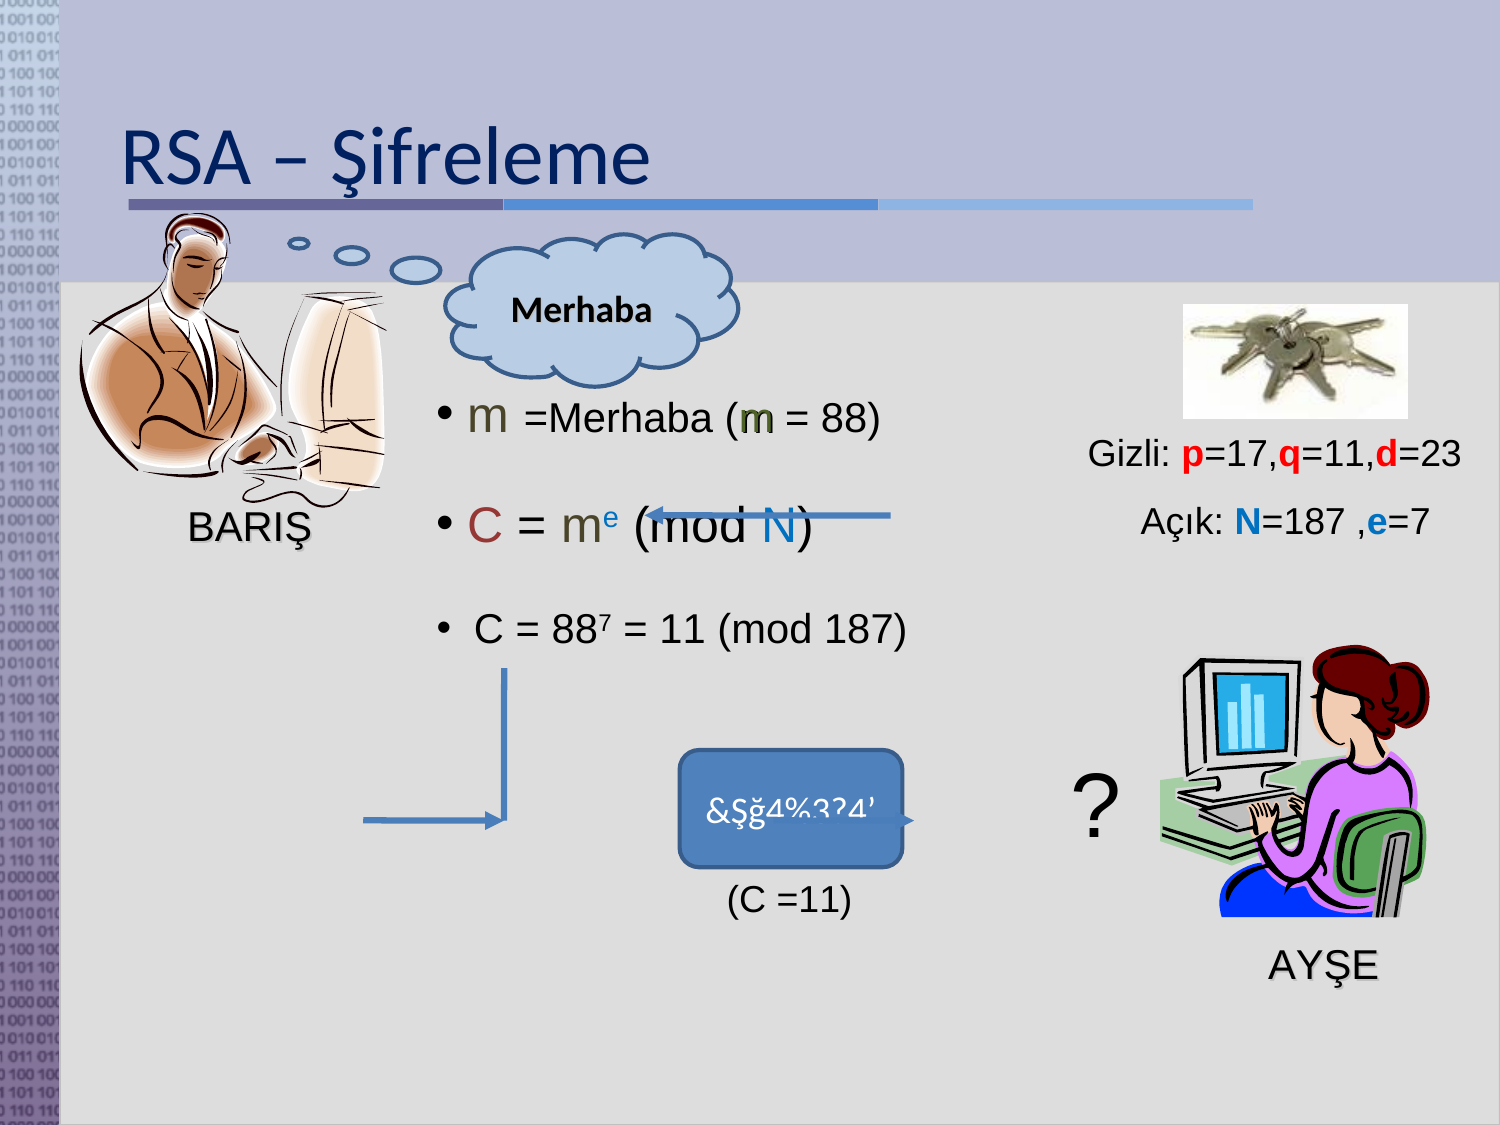

RSA – Şifreleme
Merhaba
 m =Merhaba (m = 88)
 C = me (mod N)
 C = 887 = 11 (mod 187)
Gizli: p=17,q=11,d=23
Açık: N=187 ,e=7
BARIŞ
?
&Şğ4%3?4’
(C =11)
AYŞE